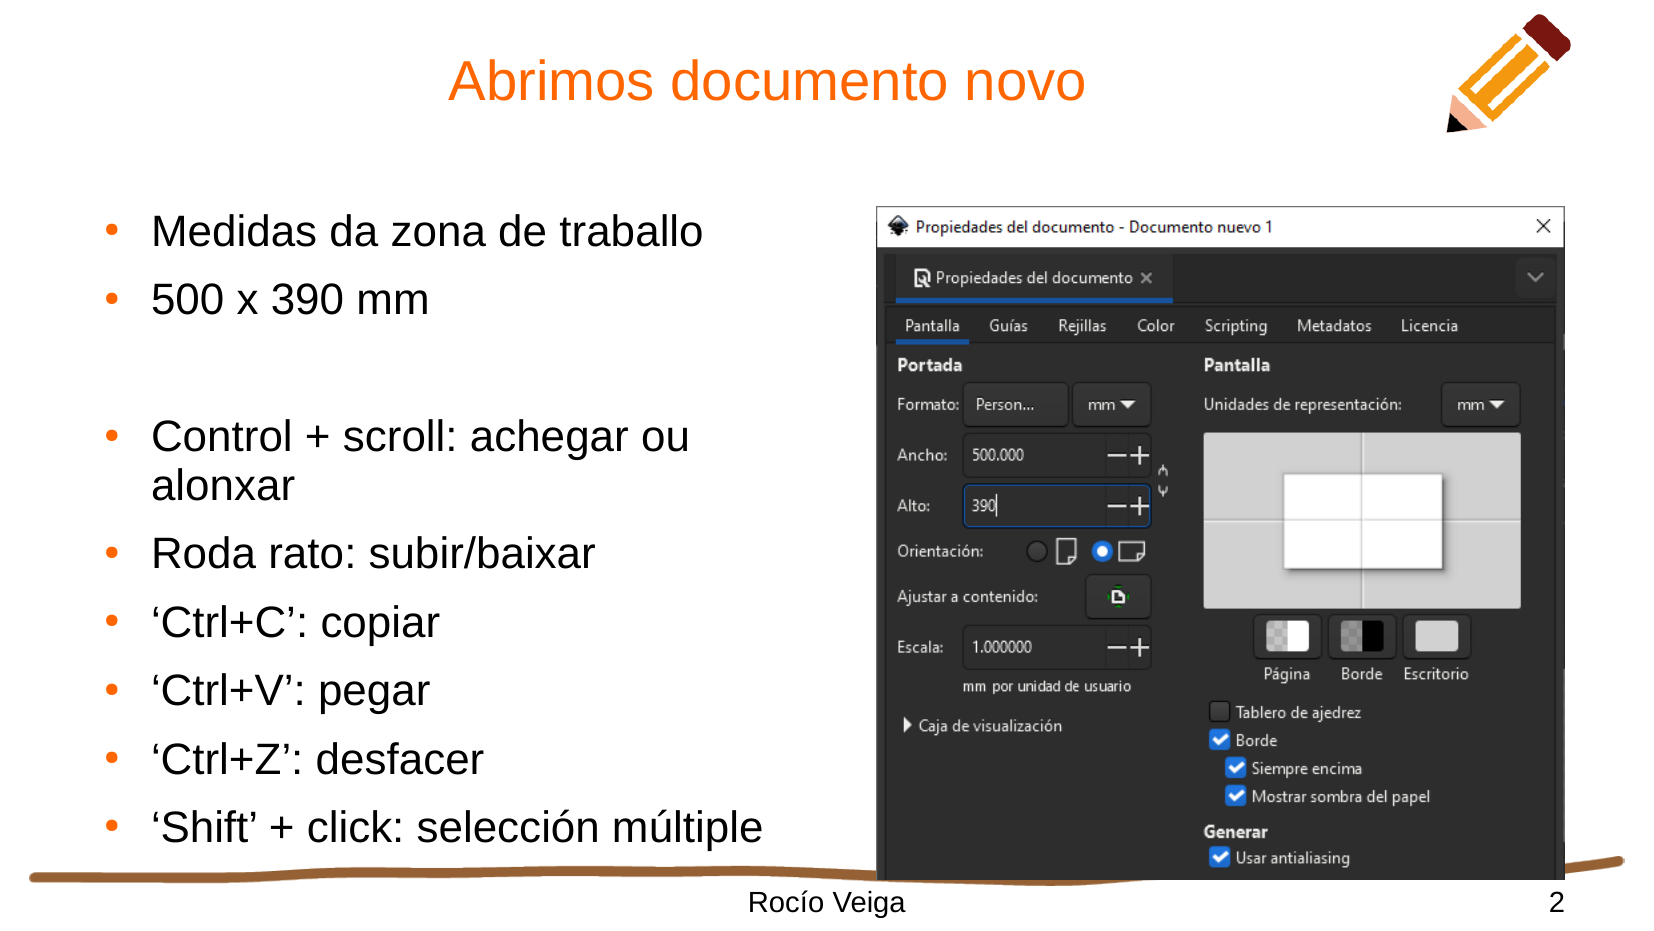

# Abrimos documento novo
Medidas da zona de traballo
500 x 390 mm
Control + scroll: achegar ou alonxar
Roda rato: subir/baixar
‘Ctrl+C’: copiar
‘Ctrl+V’: pegar
‘Ctrl+Z’: desfacer
‘Shift’ + click: selección múltiple
Rocío Veiga
2